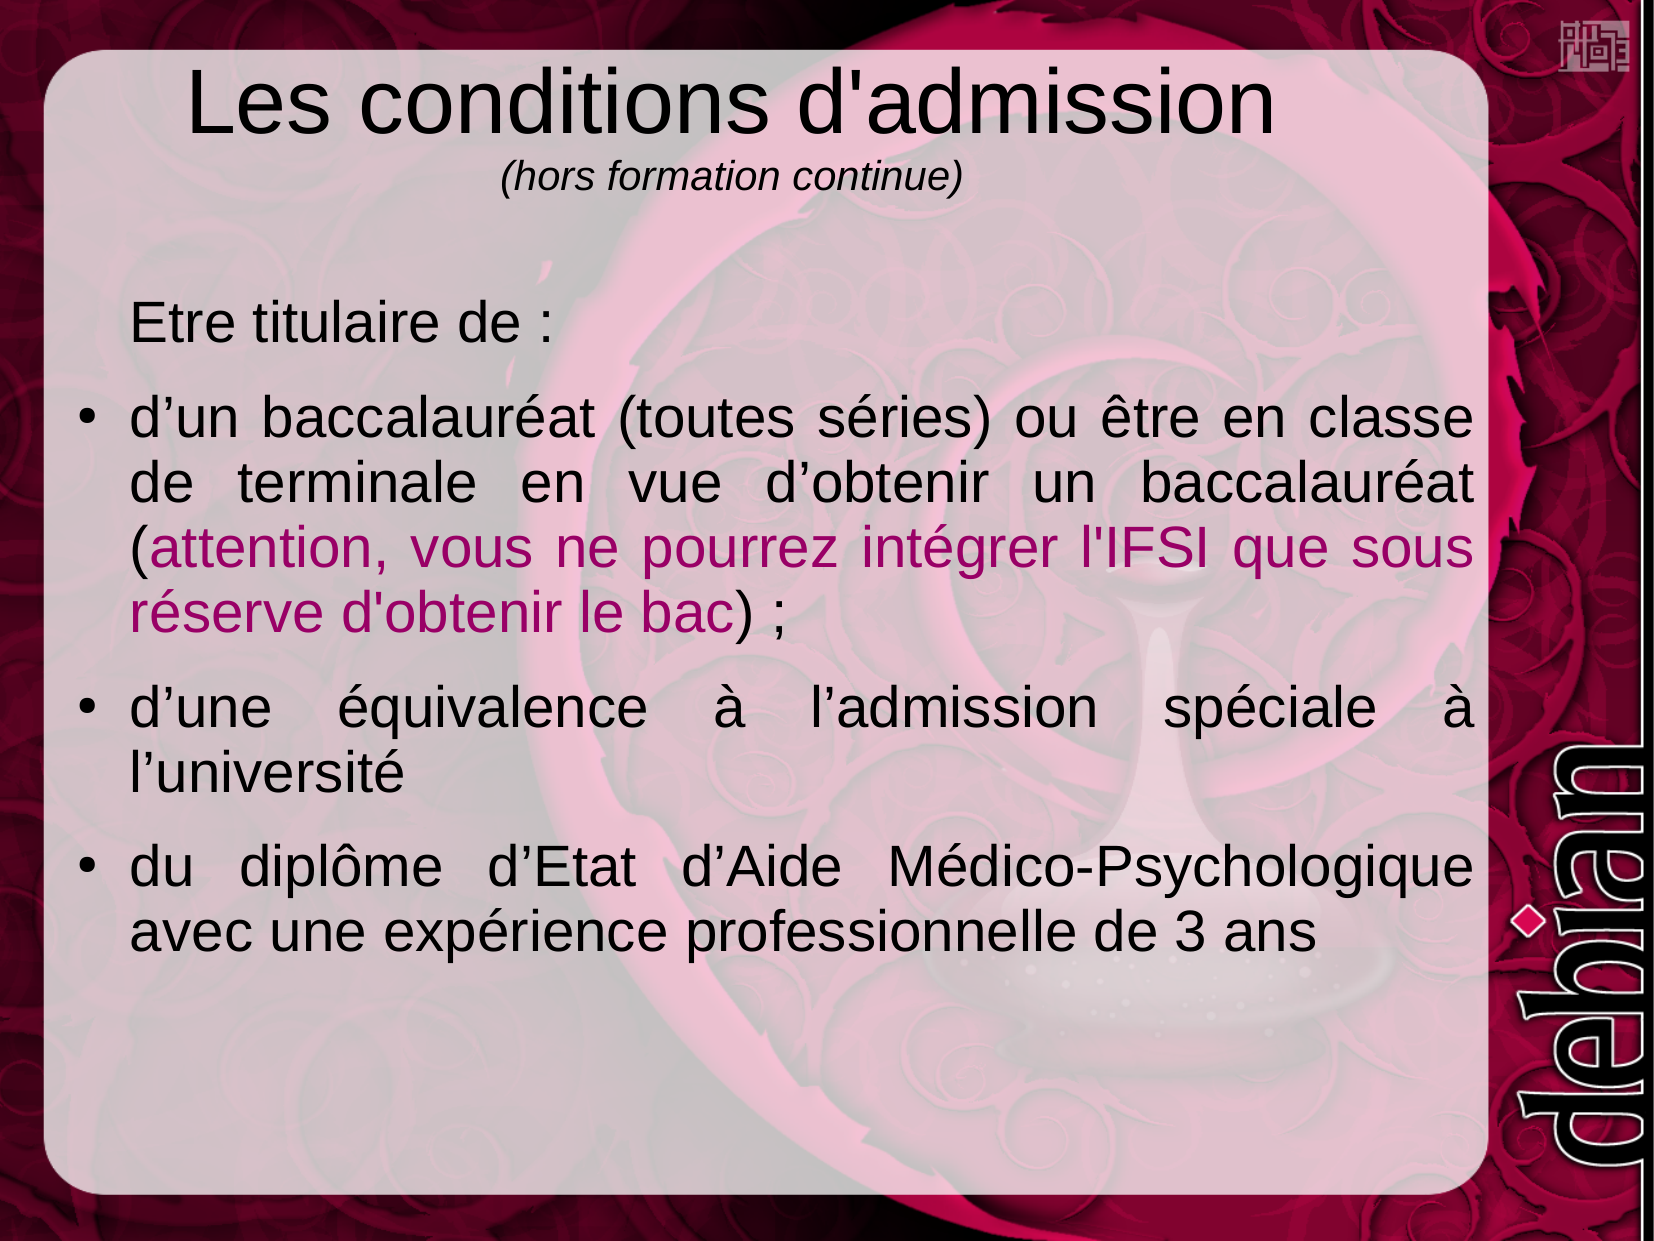

# Les conditions d'admission (hors formation continue)
Etre titulaire de :
d’un baccalauréat (toutes séries) ou être en classe de terminale en vue d’obtenir un baccalauréat (attention, vous ne pourrez intégrer l'IFSI que sous réserve d'obtenir le bac) ;
d’une équivalence à l’admission spéciale à l’université
du diplôme d’Etat d’Aide Médico-Psychologique avec une expérience professionnelle de 3 ans